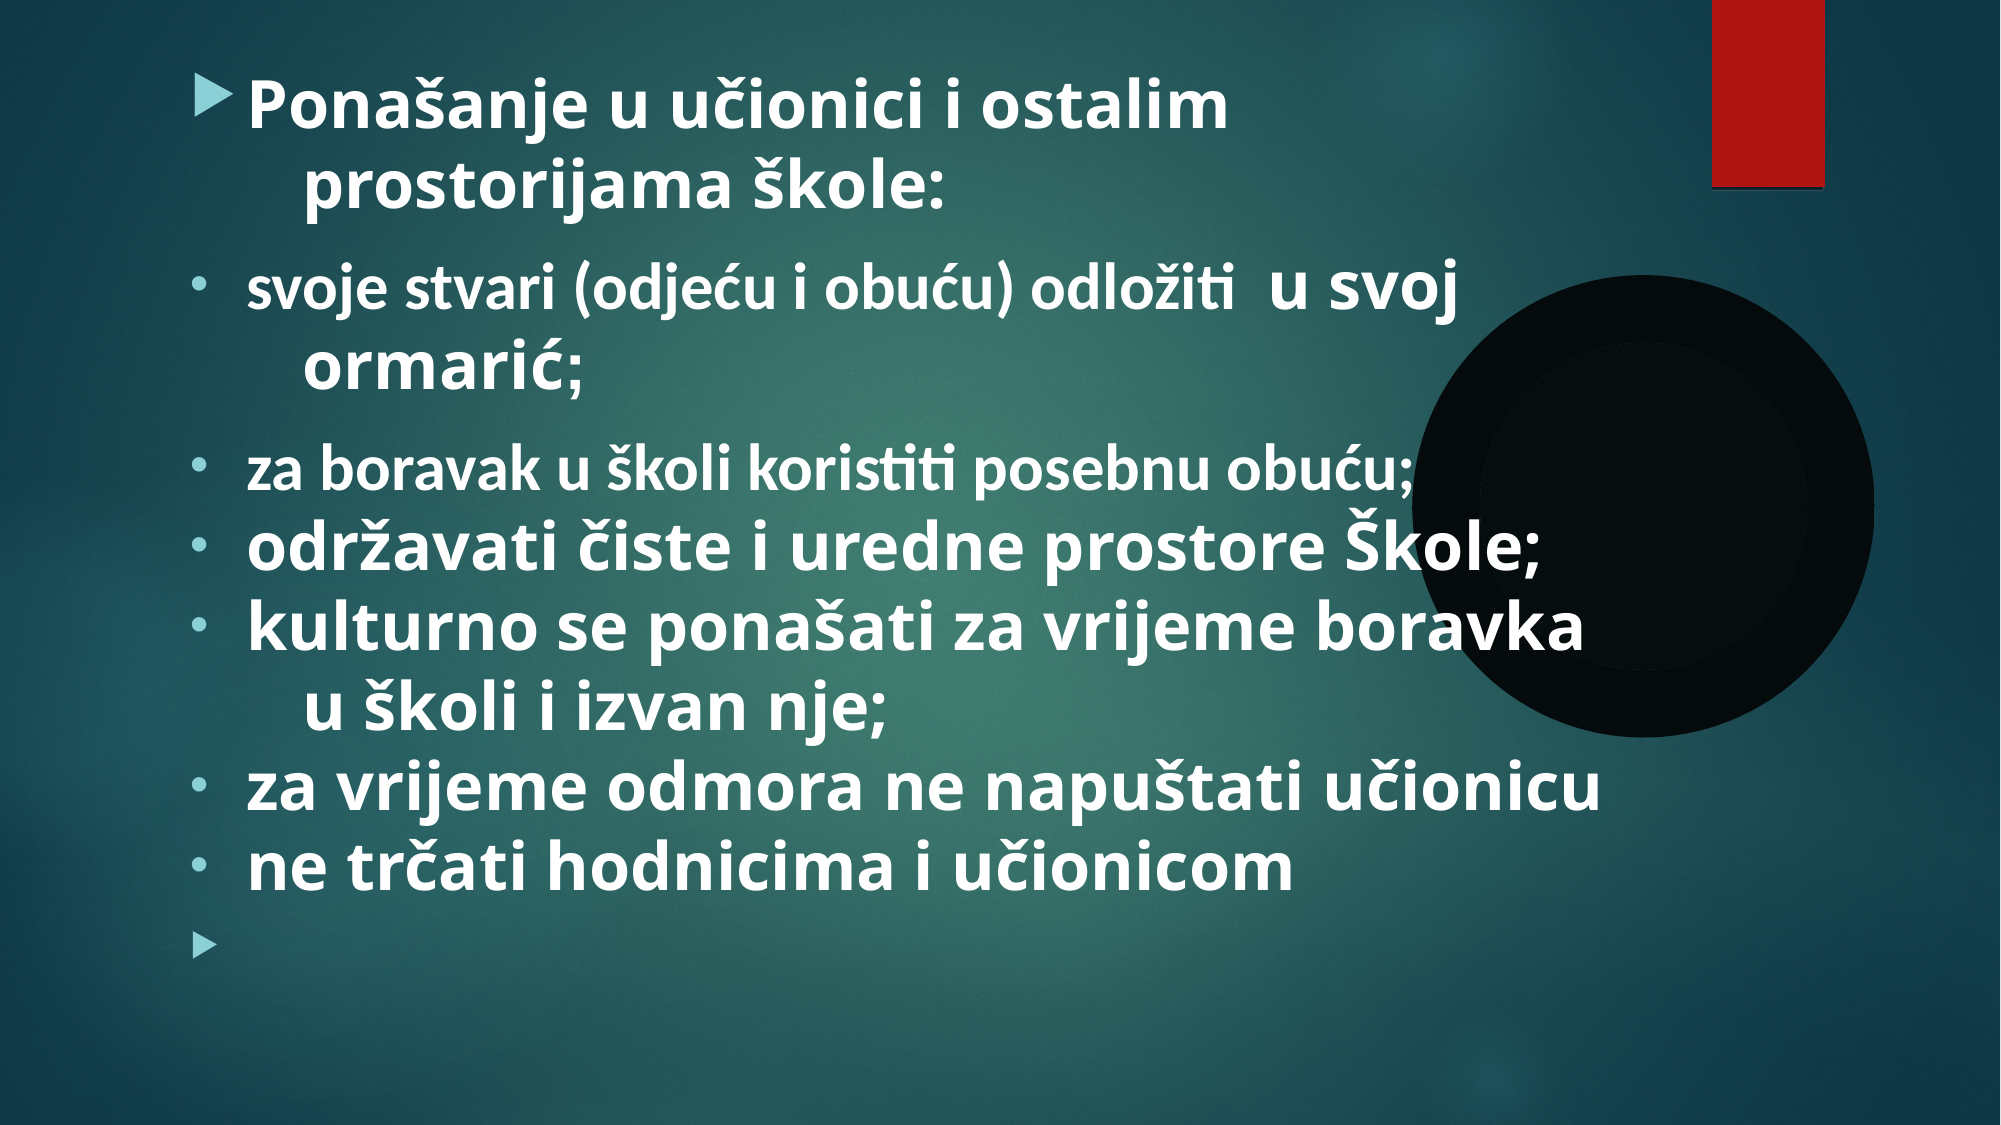

# Ponašanje u učionici i ostalim prostorijama škole:
svoje stvari (odjeću i obuću) odložiti  u svoj ormarić;
za boravak u školi koristiti posebnu obuću;
održavati čiste i uredne prostore Škole;
kulturno se ponašati za vrijeme boravka u školi i izvan nje;
za vrijeme odmora ne napuštati učionicu
ne trčati hodnicima i učionicom